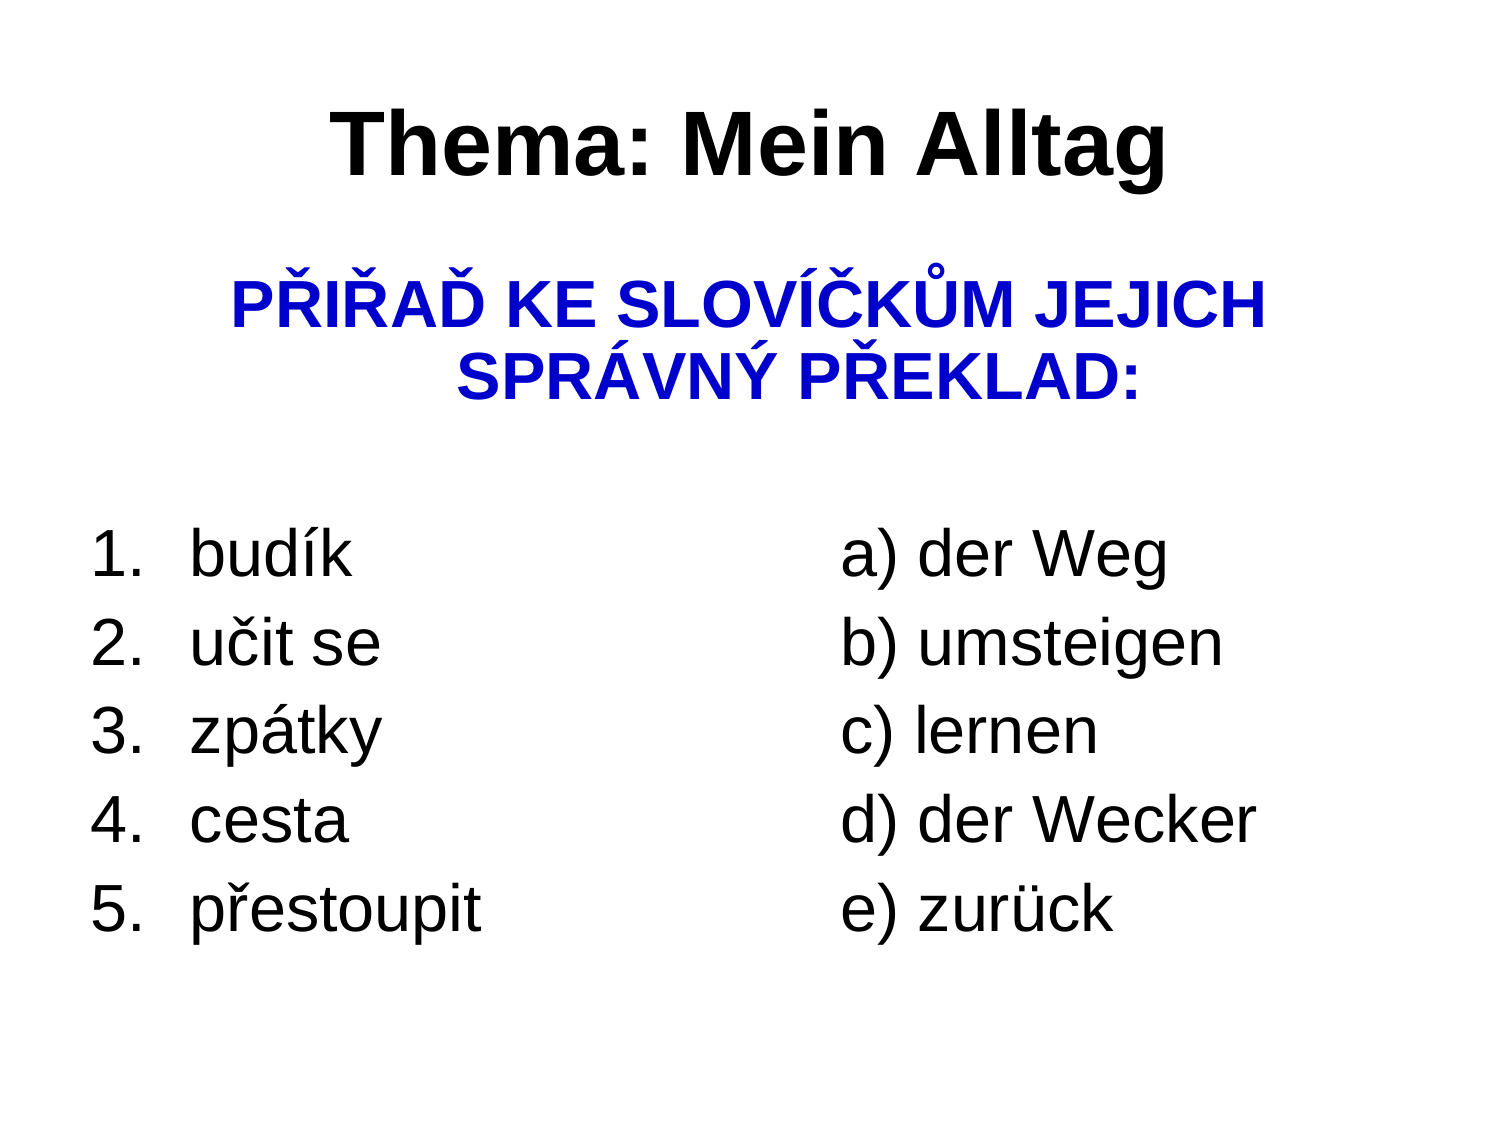

# Thema: Mein Alltag
PŘIŘAĎ KE SLOVÍČKŮM JEJICH SPRÁVNÝ PŘEKLAD:
budík				a) der Weg
učit se				b) umsteigen
zpátky				c) lernen
cesta				d) der Wecker
přestoupit			e) zurück